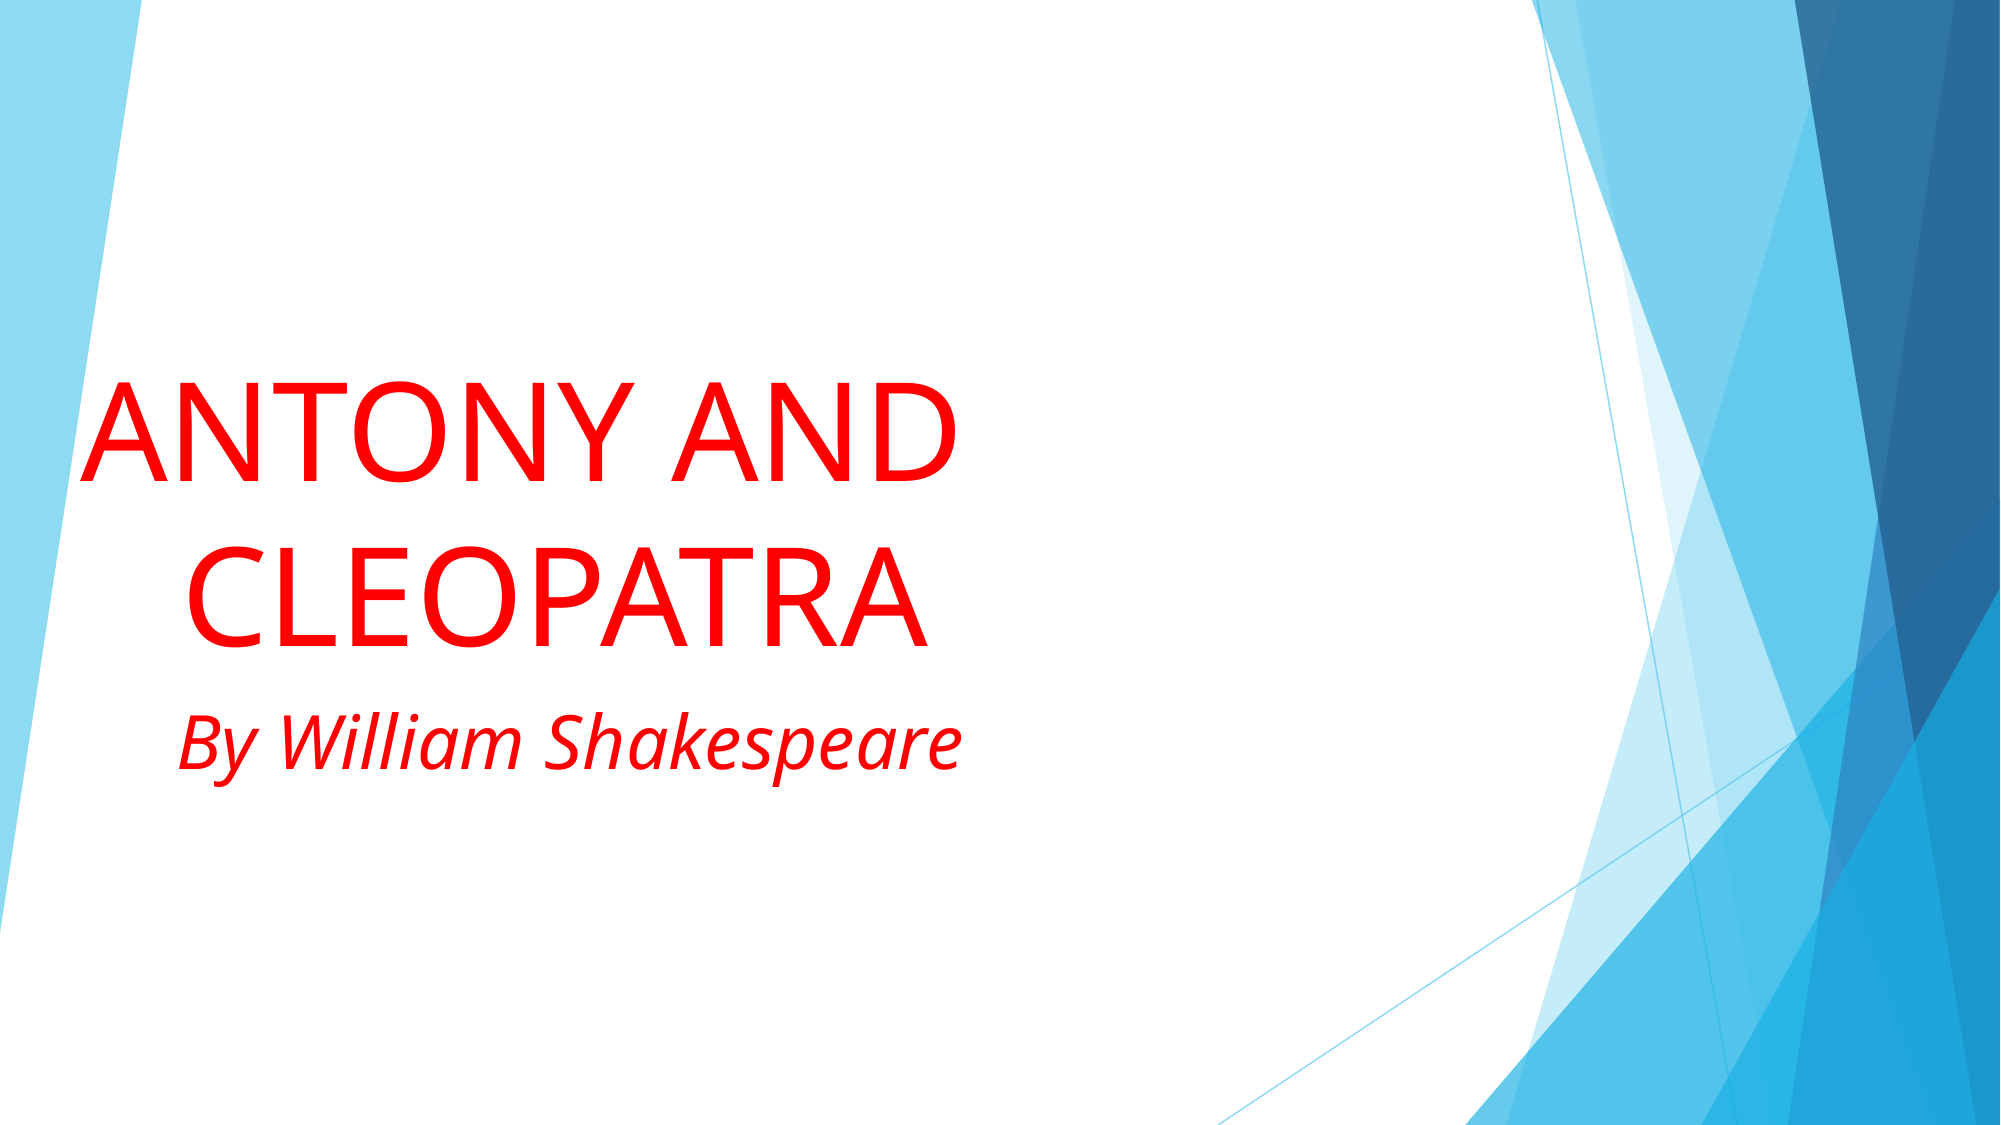

# ANTONY AND CLEOPATRA
By William Shakespeare